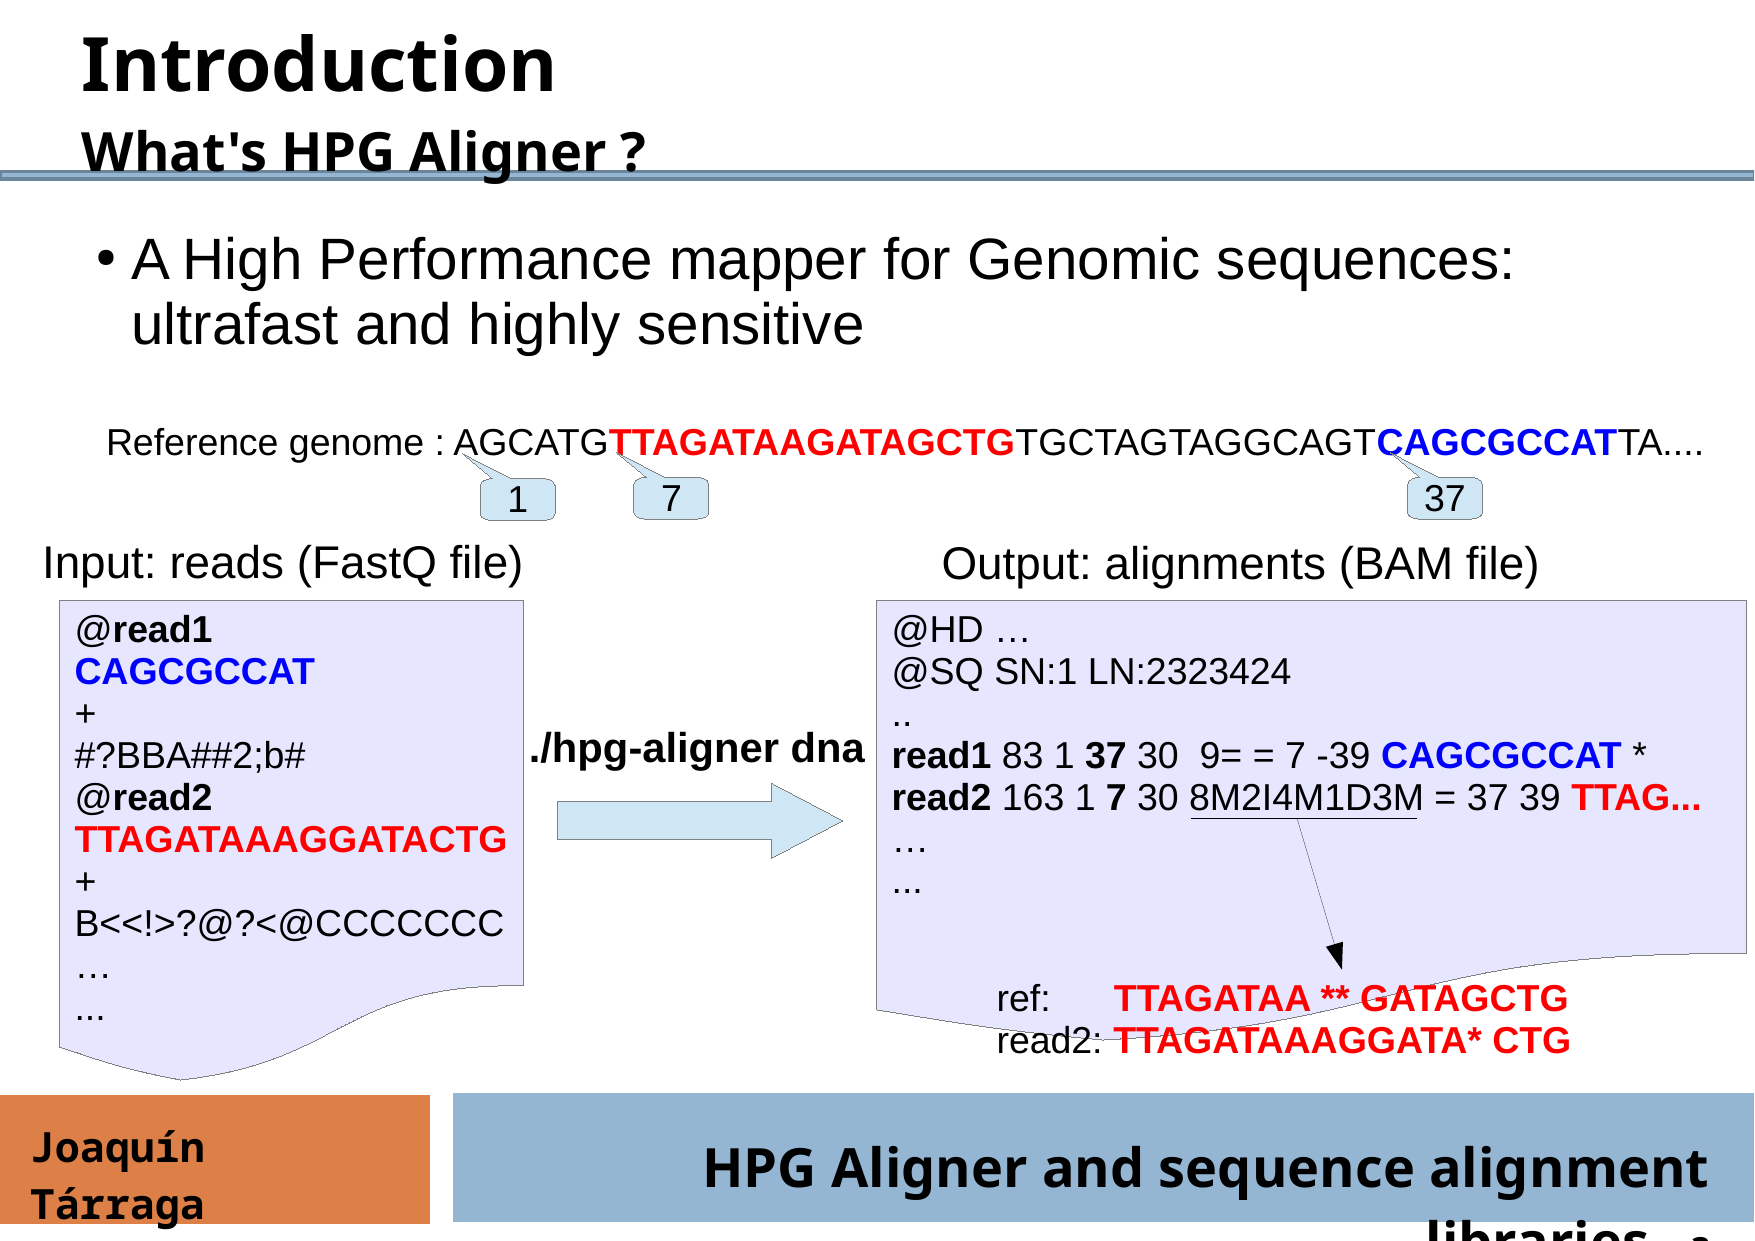

Introduction
What's HPG Aligner ?
A High Performance mapper for Genomic sequences: ultrafast and highly sensitive
Reference genome : AGCATGTTAGATAAGATAGCTGTGCTAGTAGGCAGTCAGCGCCATTA....
7
37
1
 Input: reads (FastQ file)
Output: alignments (BAM file)
@HD …
@SQ SN:1 LN:2323424
..
read1 83 1 37 30 9= = 7 -39 CAGCGCCAT *
read2 163 1 7 30 8M2I4M1D3M = 37 39 TTAG...
…
...
@read1
CAGCGCCAT
+
#?BBA##2;b#
@read2
TTAGATAAAGGATACTG
+
B<<!>?@?<@CCCCCCC
…
...
./hpg-aligner dna
ref: TTAGATAA ** GATAGCTG
read2: TTAGATAAAGGATA* CTG
Joaquín Tárraga
jtarraga@cipf.es
HPG Aligner and sequence alignment libraries 3